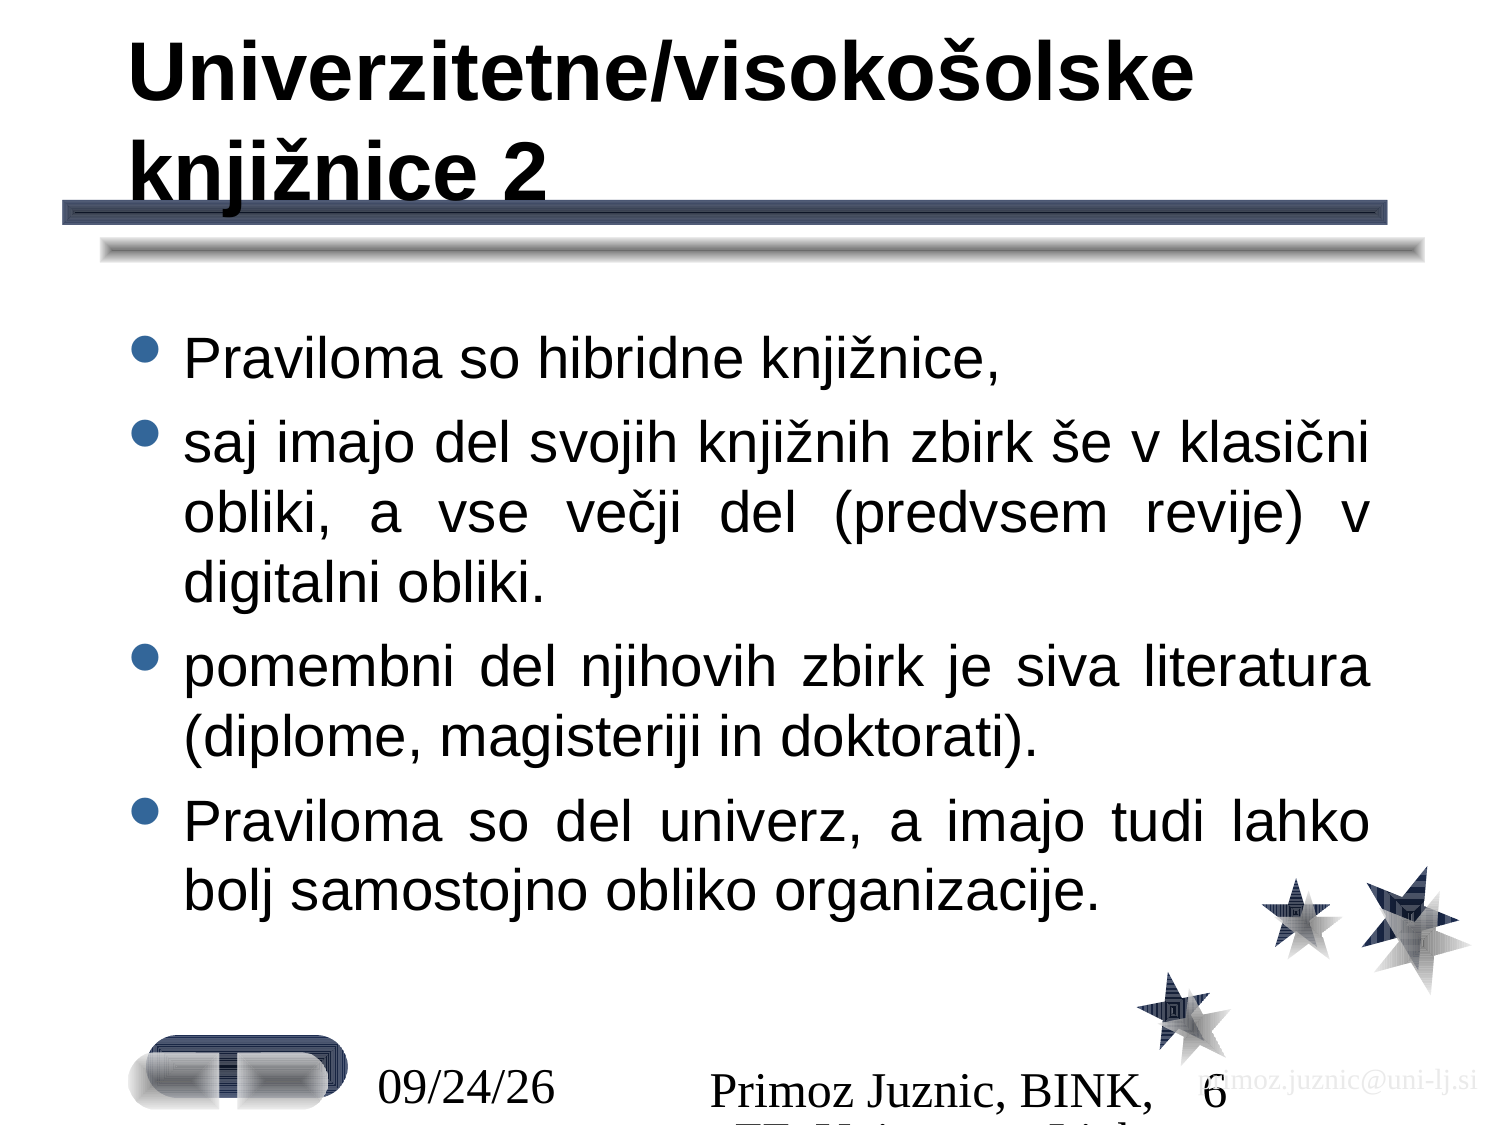

# Univerzitetne/visokošolske knjižnice 2
Praviloma so hibridne knjižnice,
saj imajo del svojih knjižnih zbirk še v klasični obliki, a vse večji del (predvsem revije) v digitalni obliki.
pomembni del njihovih zbirk je siva literatura (diplome, magisteriji in doktorati).
Praviloma so del univerz, a imajo tudi lahko bolj samostojno obliko organizacije.
Primoz Juznic, BINK, FF, Univerza v Ljubljani
6